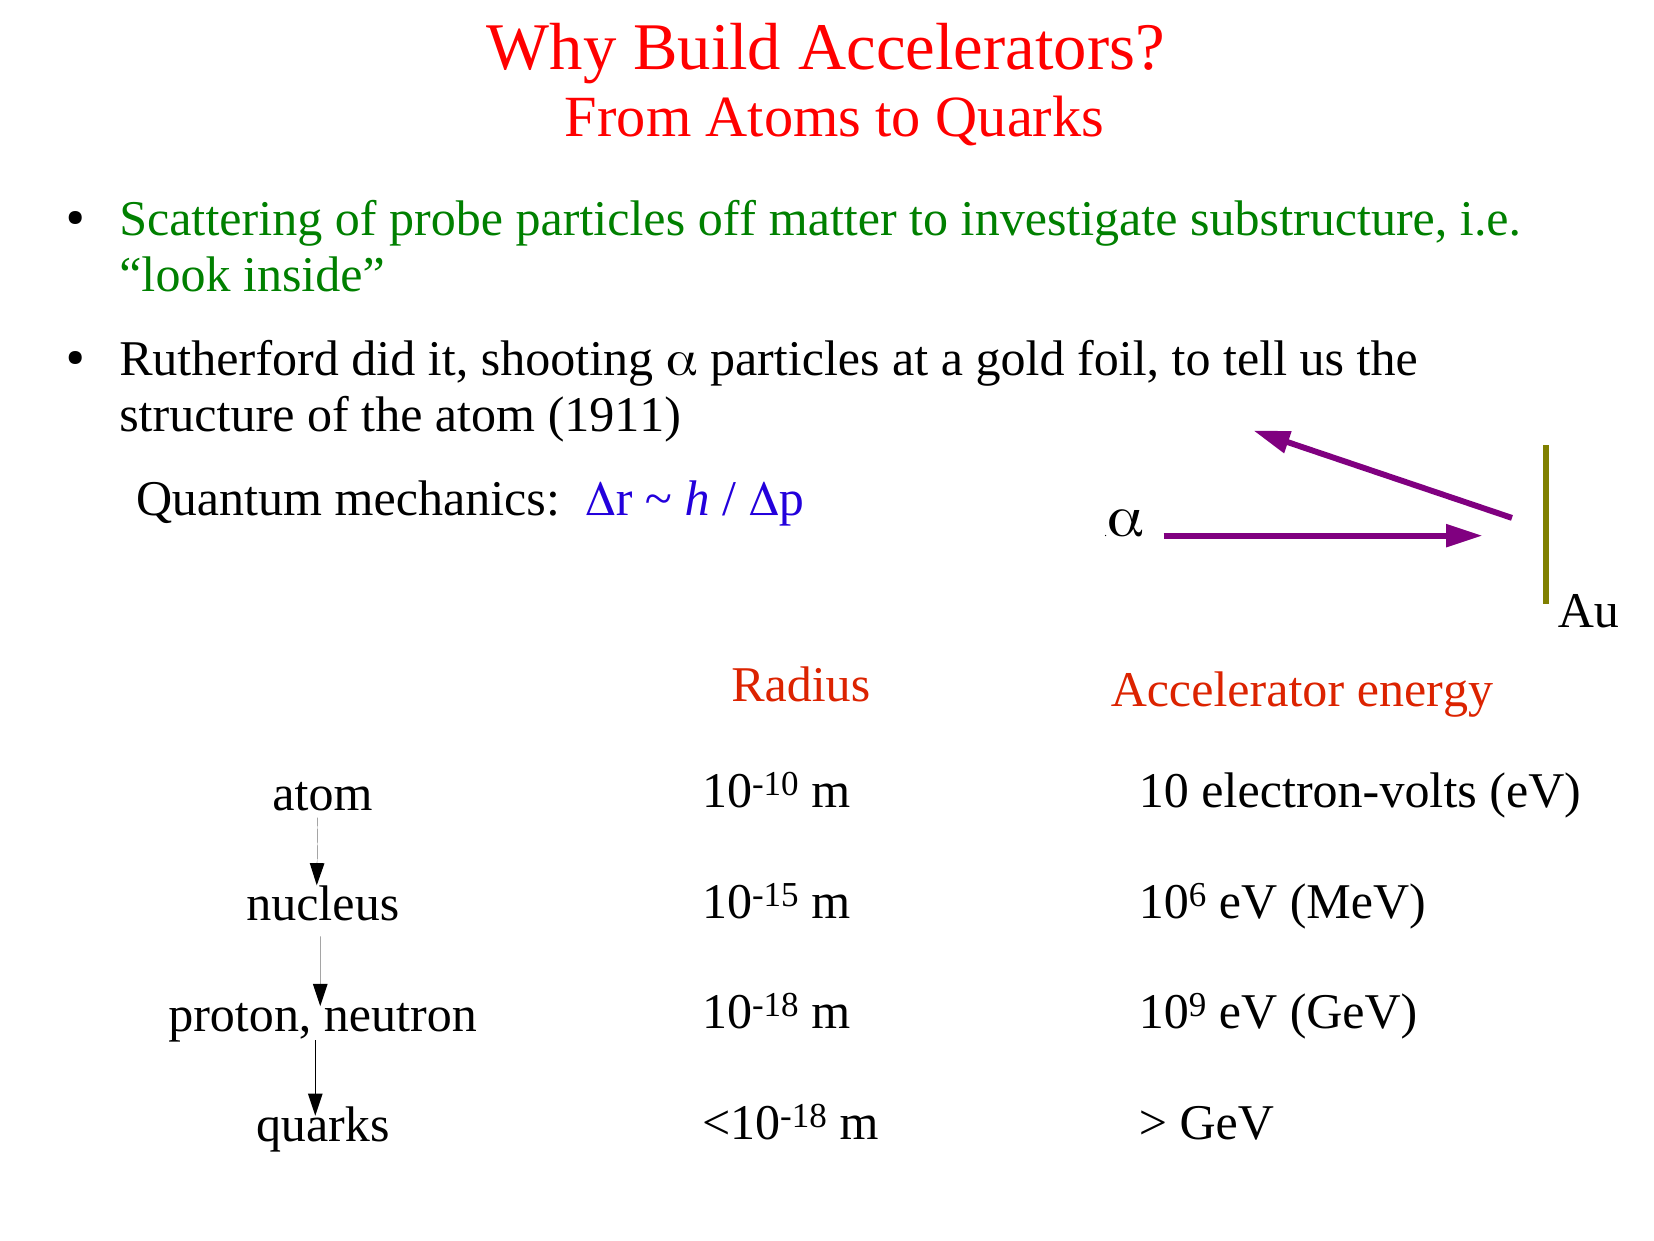

# Why Build Accelerators? From Atoms to Quarks
Scattering of probe particles off matter to investigate substructure, i.e. “look inside”
Rutherford did it, shooting a particles at a gold foil, to tell us the structure of the atom (1911)
 Quantum mechanics: Δr ~ h / Δp
.α
Au
Radius
Accelerator energy
10-10 m
10-15 m
10-18 m
<10-18 m
10 electron-volts (eV)
106 eV (MeV)
109 eV (GeV)
> GeV
atom
nucleus
proton, neutron
quarks